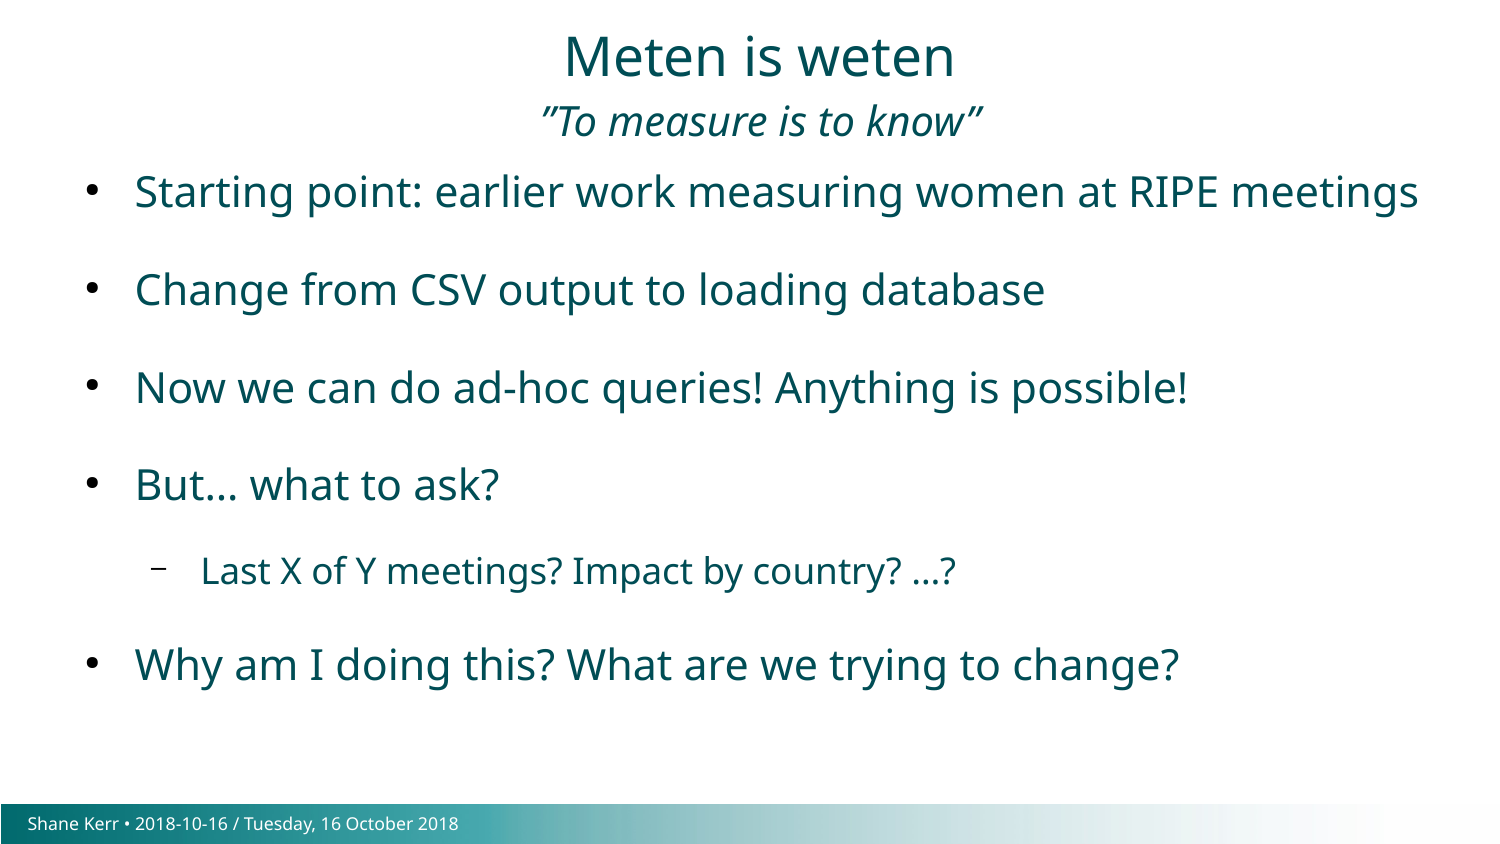

# Meten is weten ”To measure is to know”
Starting point: earlier work measuring women at RIPE meetings
Change from CSV output to loading database
Now we can do ad-hoc queries! Anything is possible!
But… what to ask?
Last X of Y meetings? Impact by country? …?
Why am I doing this? What are we trying to change?